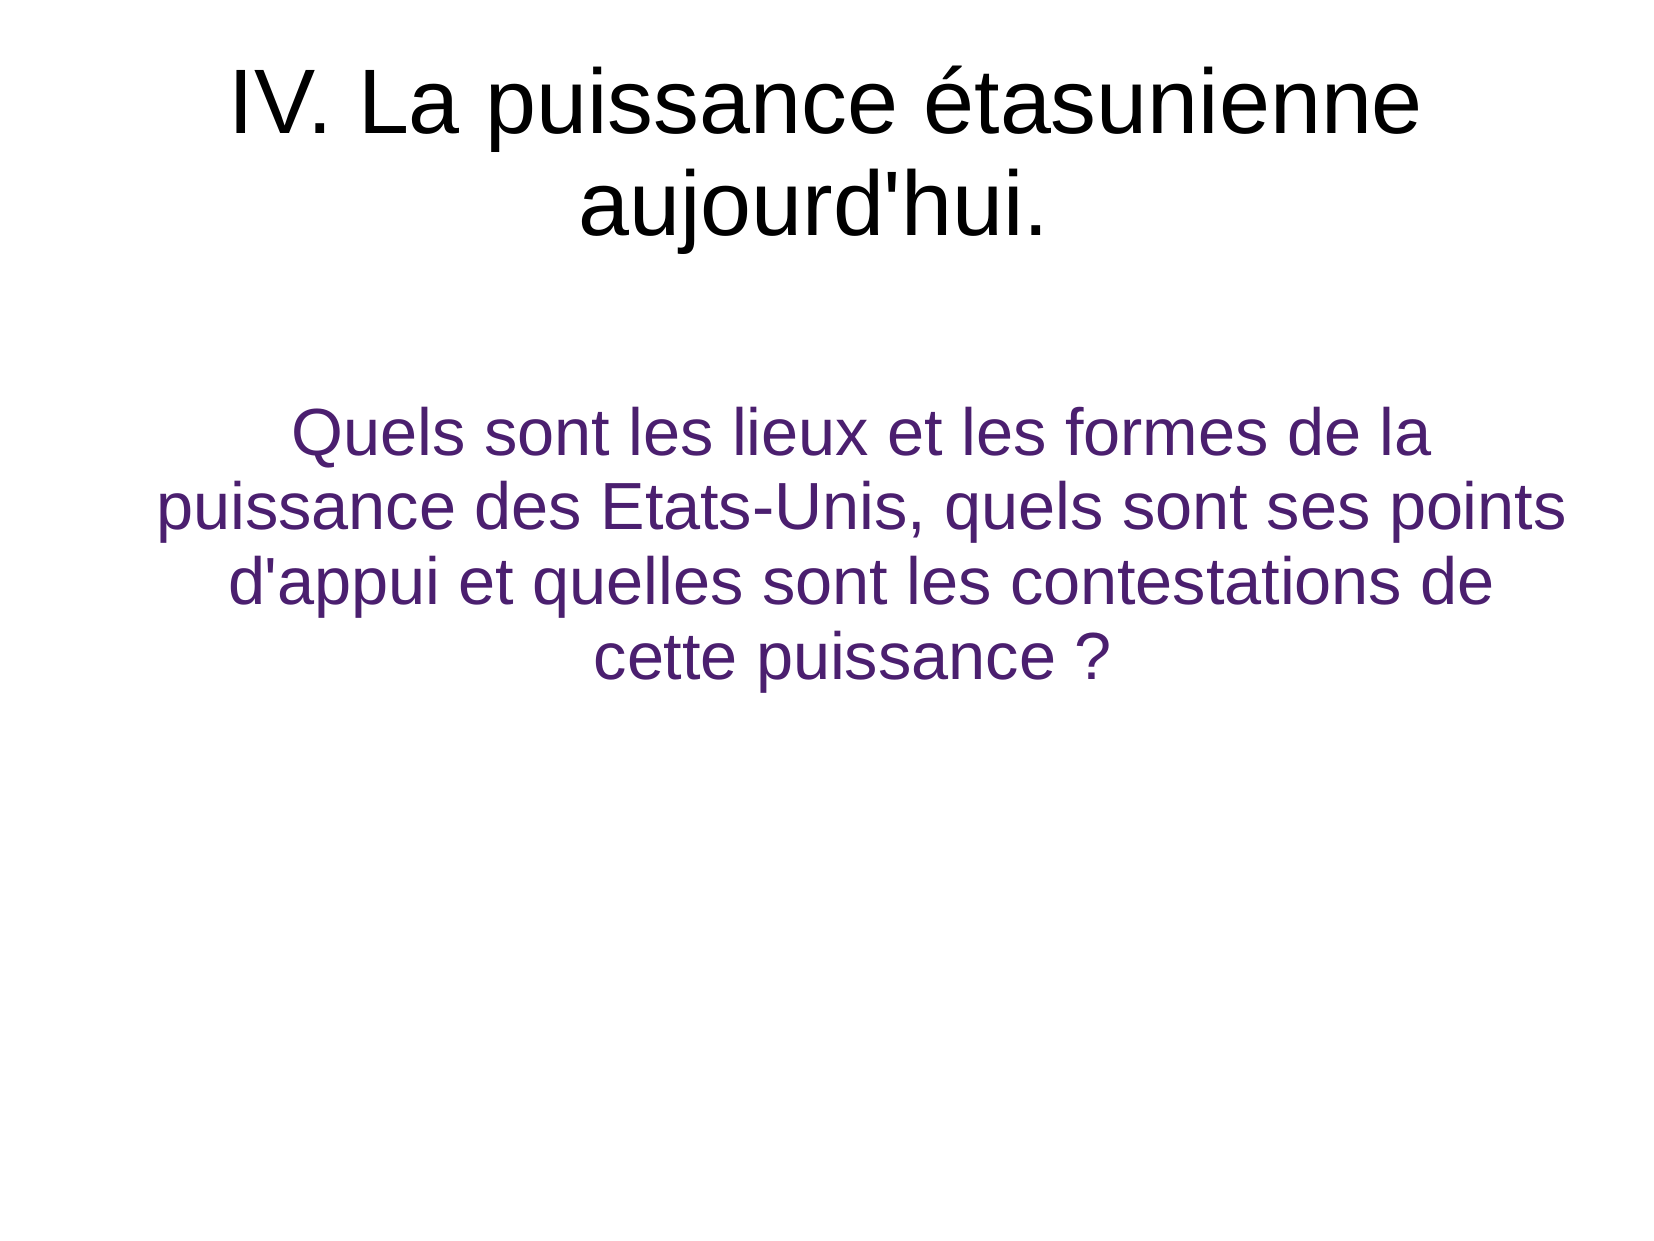

# IV. La puissance étasunienne aujourd'hui.
Quels sont les lieux et les formes de la puissance des Etats-Unis, quels sont ses points d'appui et quelles sont les contestations de cette puissance ?